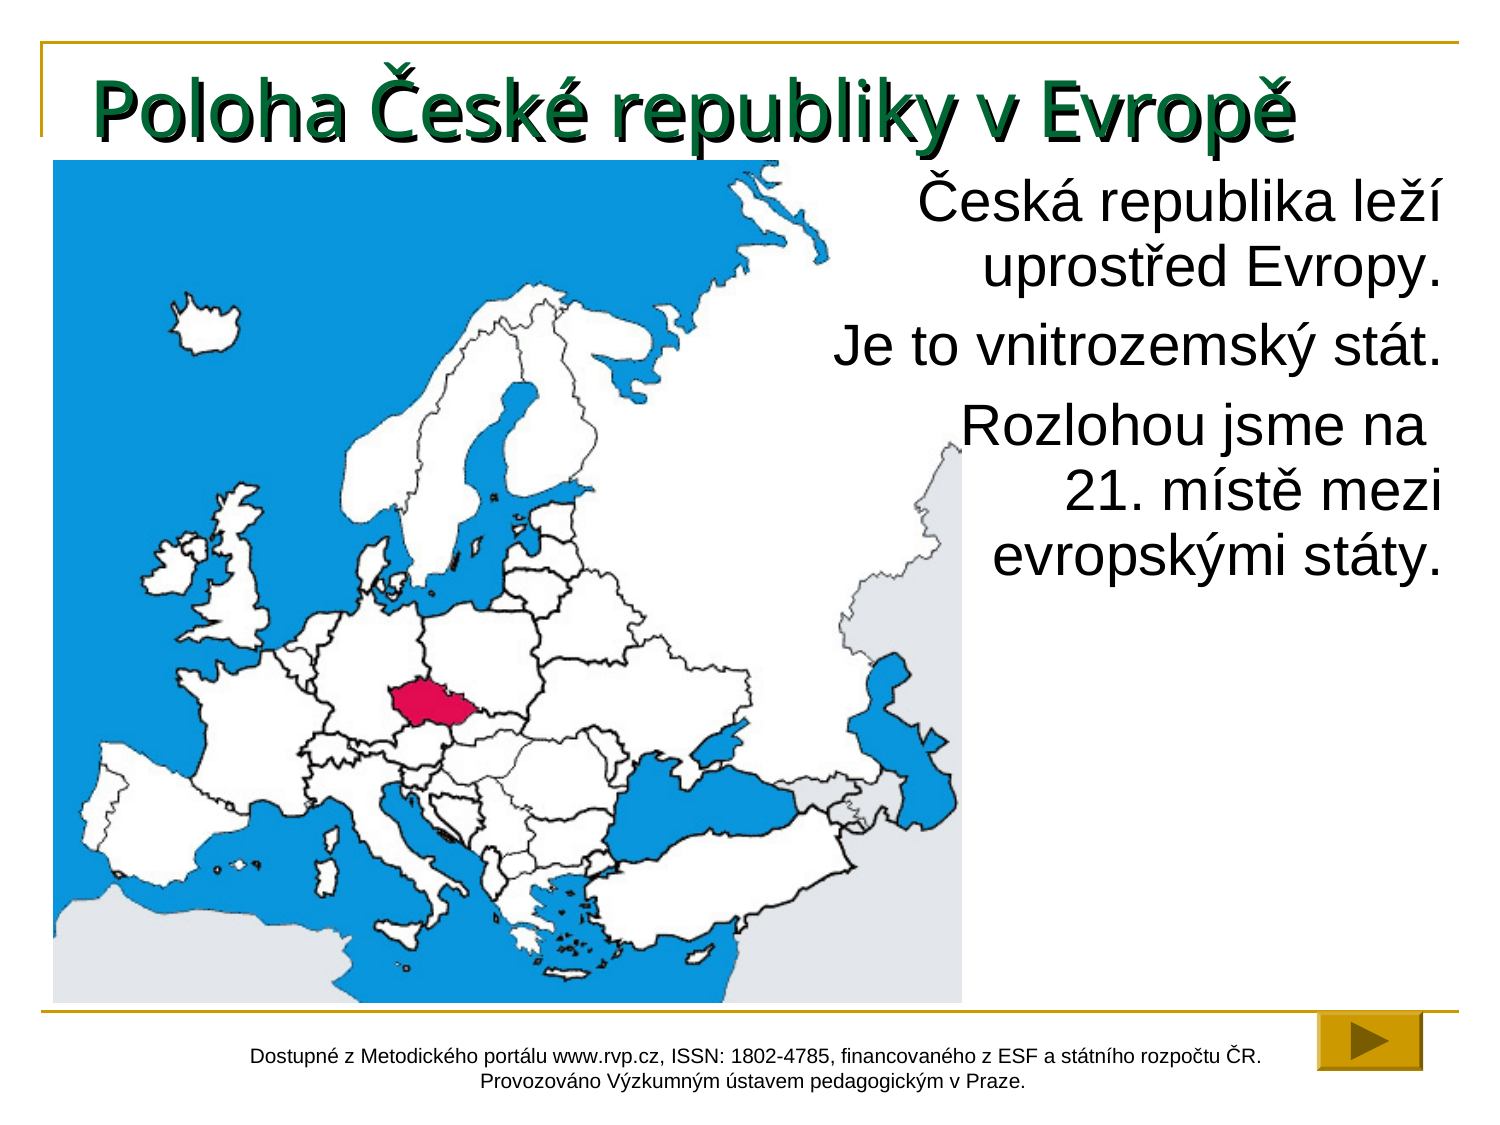

# Poloha České republiky v Evropě
Česká republika leží uprostřed Evropy.
Je to vnitrozemský stát.
Rozlohou jsme na
21. místě mezi evropskými státy.